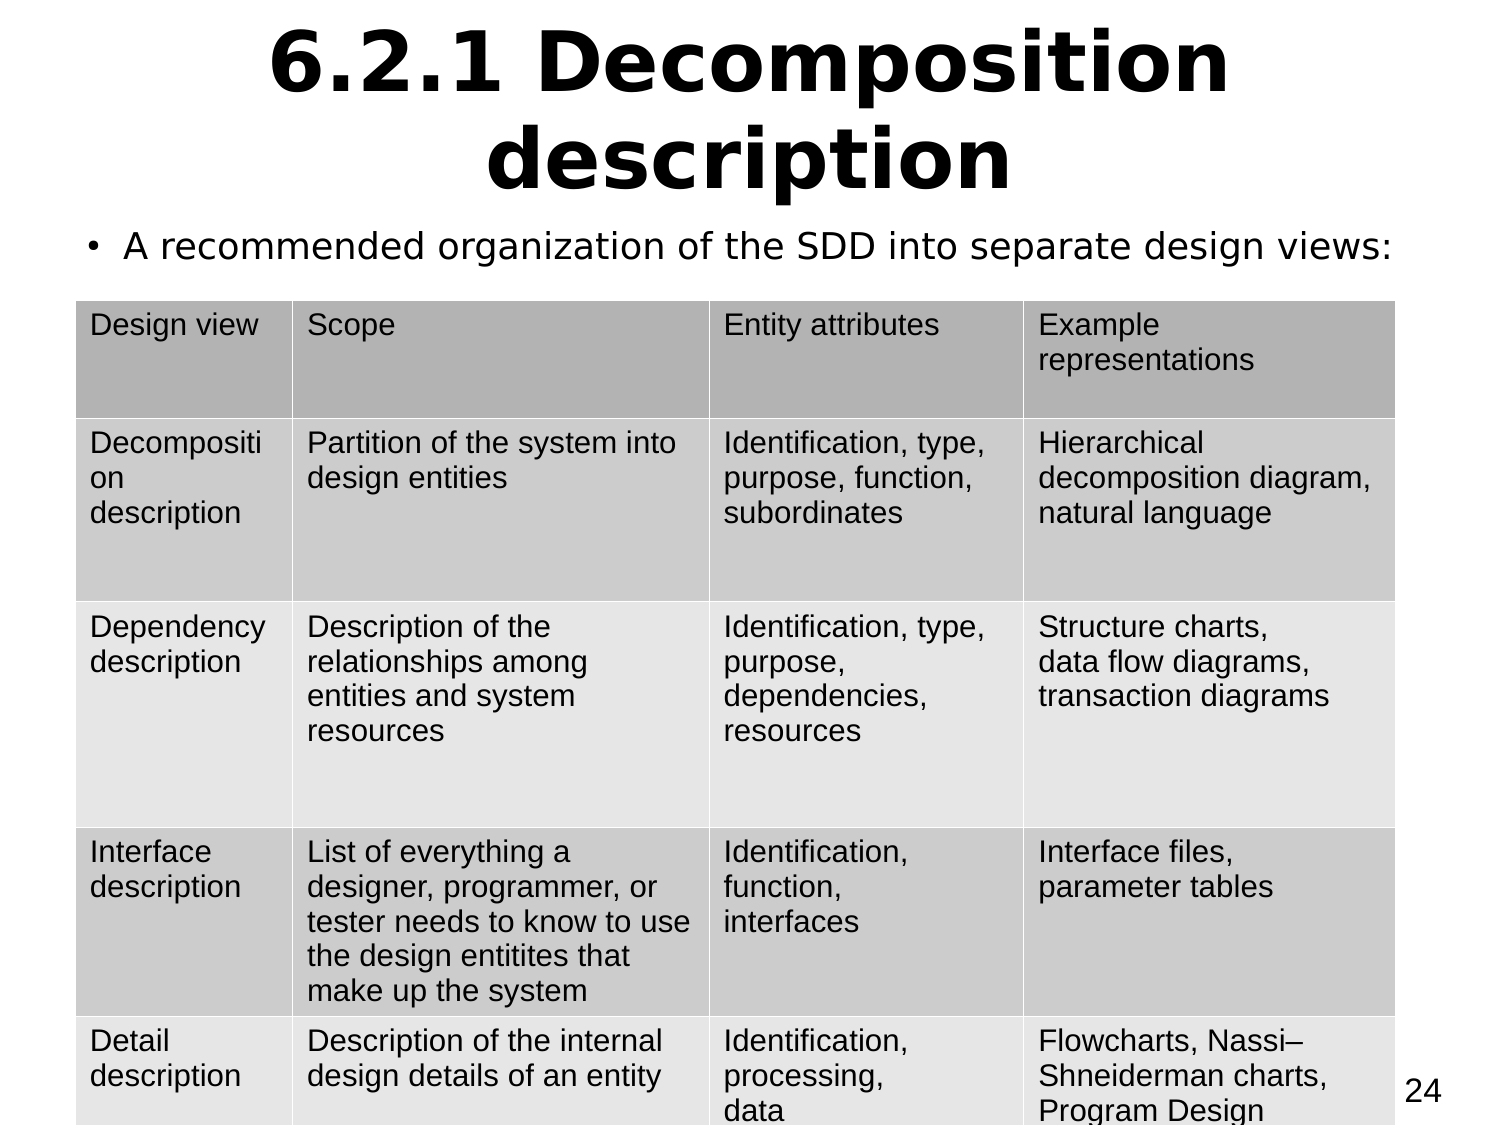

# 6.2.1 Decomposition description
A recommended organization of the SDD into separate design views:
| Design view | Scope | Entity attributes | Example representations |
| --- | --- | --- | --- |
| Decomposition description | Partition of the system into design entities | Identification, type, purpose, function, subordinates | Hierarchical decomposition diagram, natural language |
| Dependency description | Description of the relationships among entities and system resources | Identification, type, purpose, dependencies, resources | Structure charts, data flow diagrams, transaction diagrams |
| Interface description | List of everything a designer, programmer, or tester needs to know to use the design entitites that make up the system | Identification, function, interfaces | Interface files, parameter tables |
| Detail description | Description of the internal design details of an entity | Identification, processing, data | Flowcharts, Nassi–Shneiderman charts, Program Design Language (pseudocode) |